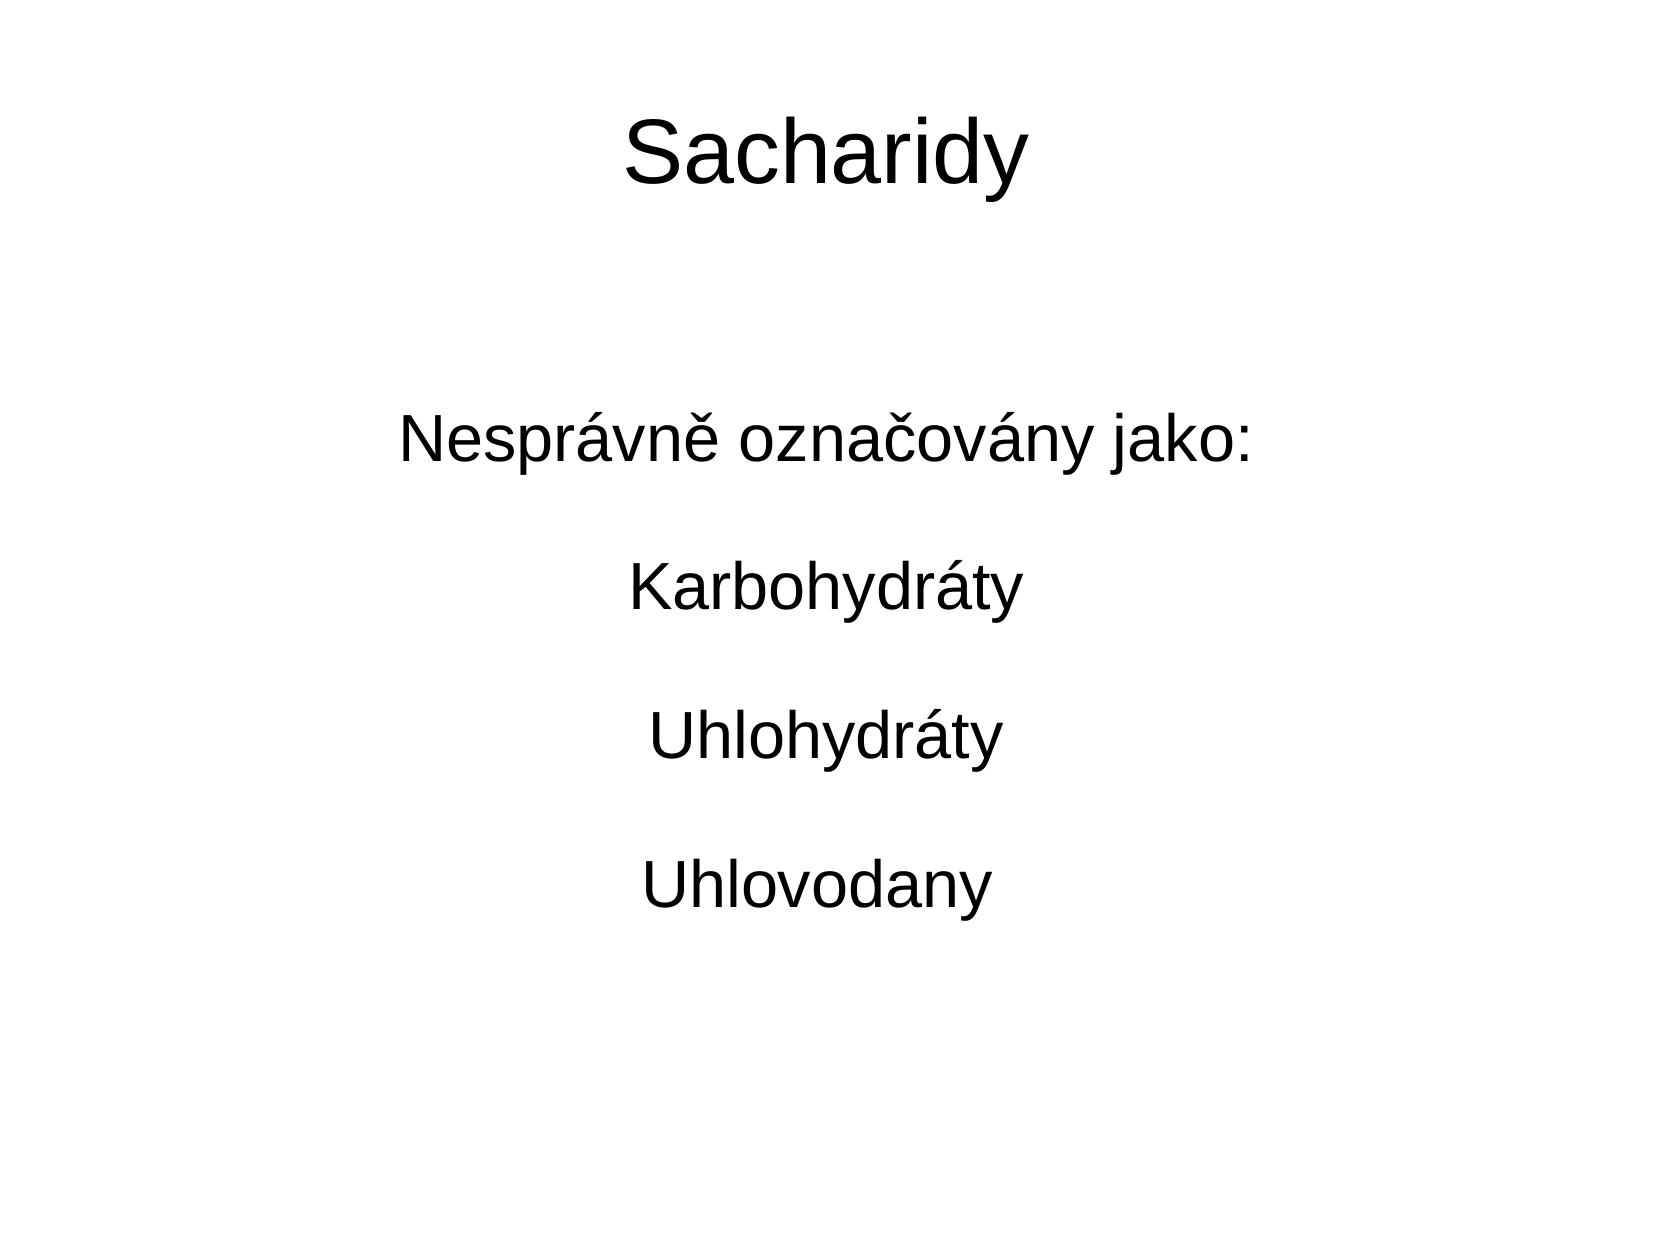

# Sacharidy
Nesprávně označovány jako:
Karbohydráty
Uhlohydráty
Uhlovodany